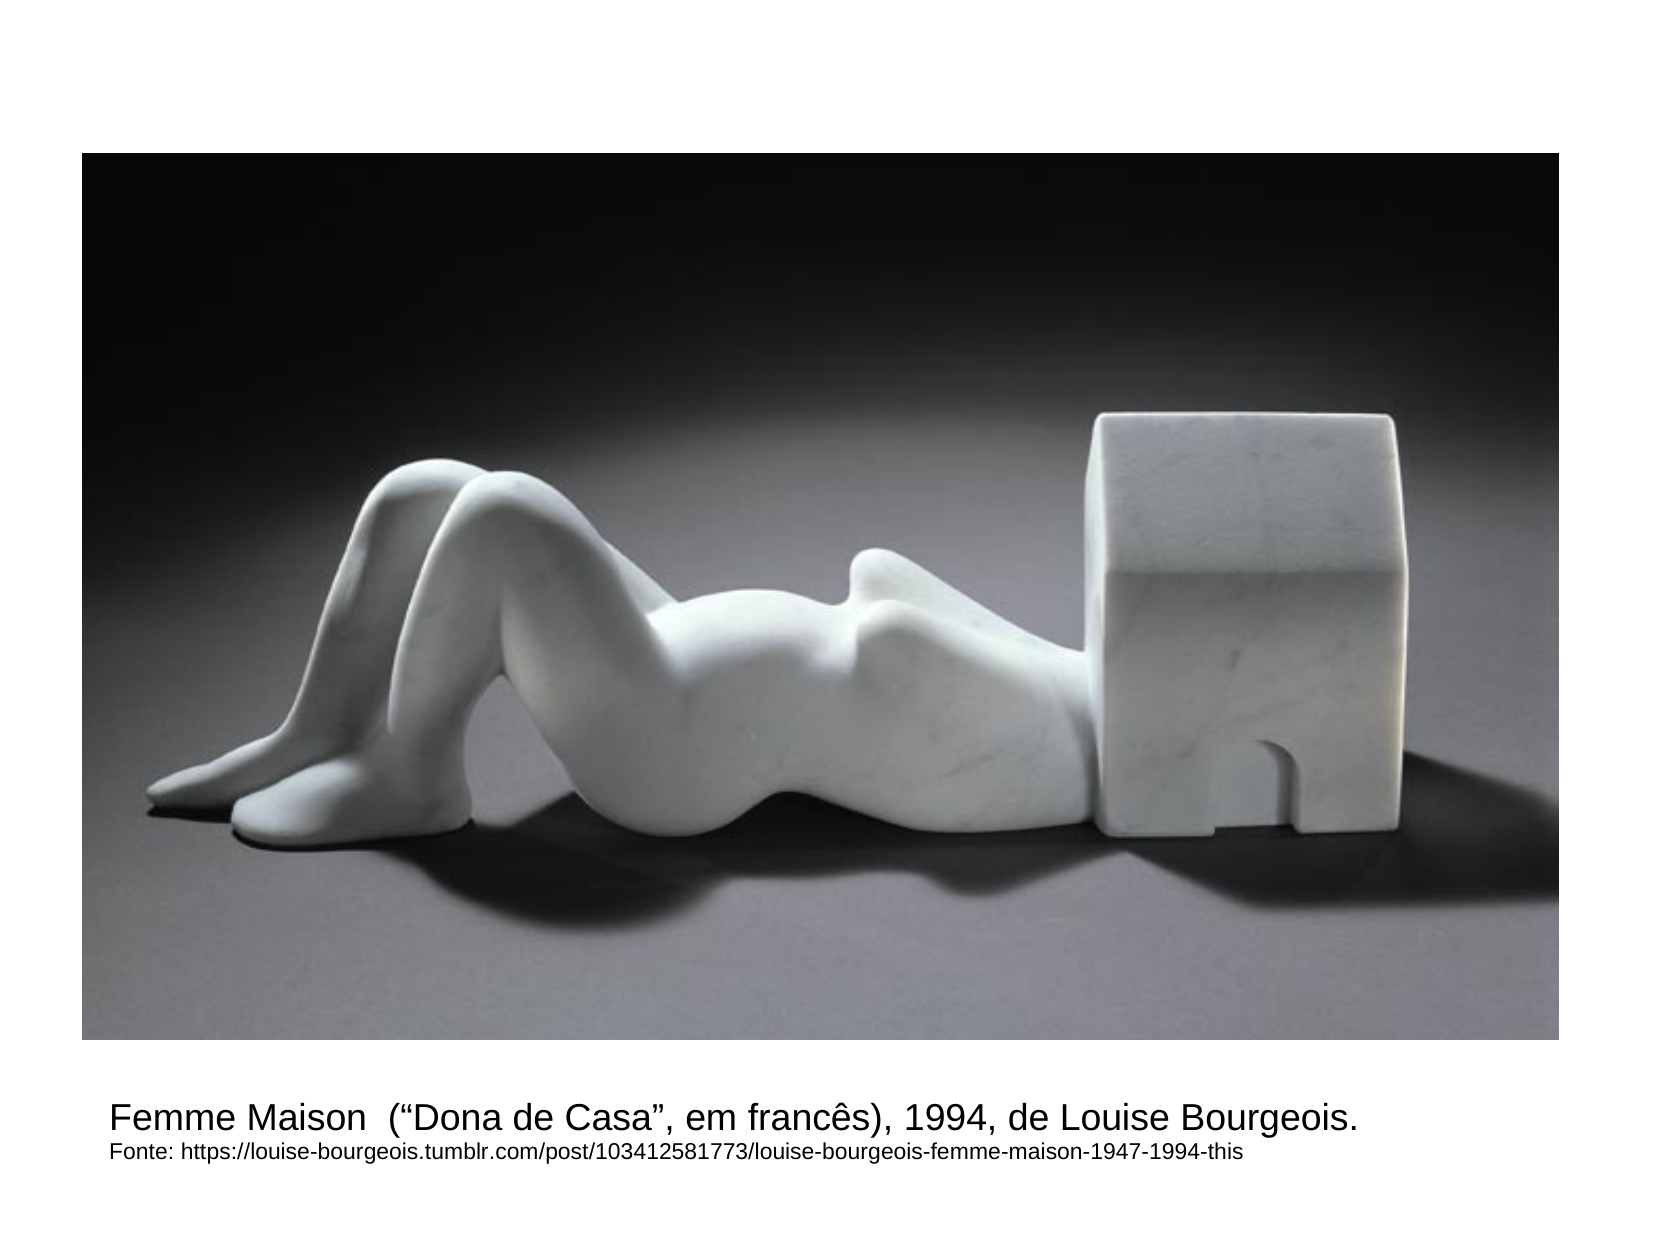

#
Femme Maison (“Dona de Casa”, em francês), 1994, de Louise Bourgeois.
Fonte: https://louise-bourgeois.tumblr.com/post/103412581773/louise-bourgeois-femme-maison-1947-1994-this